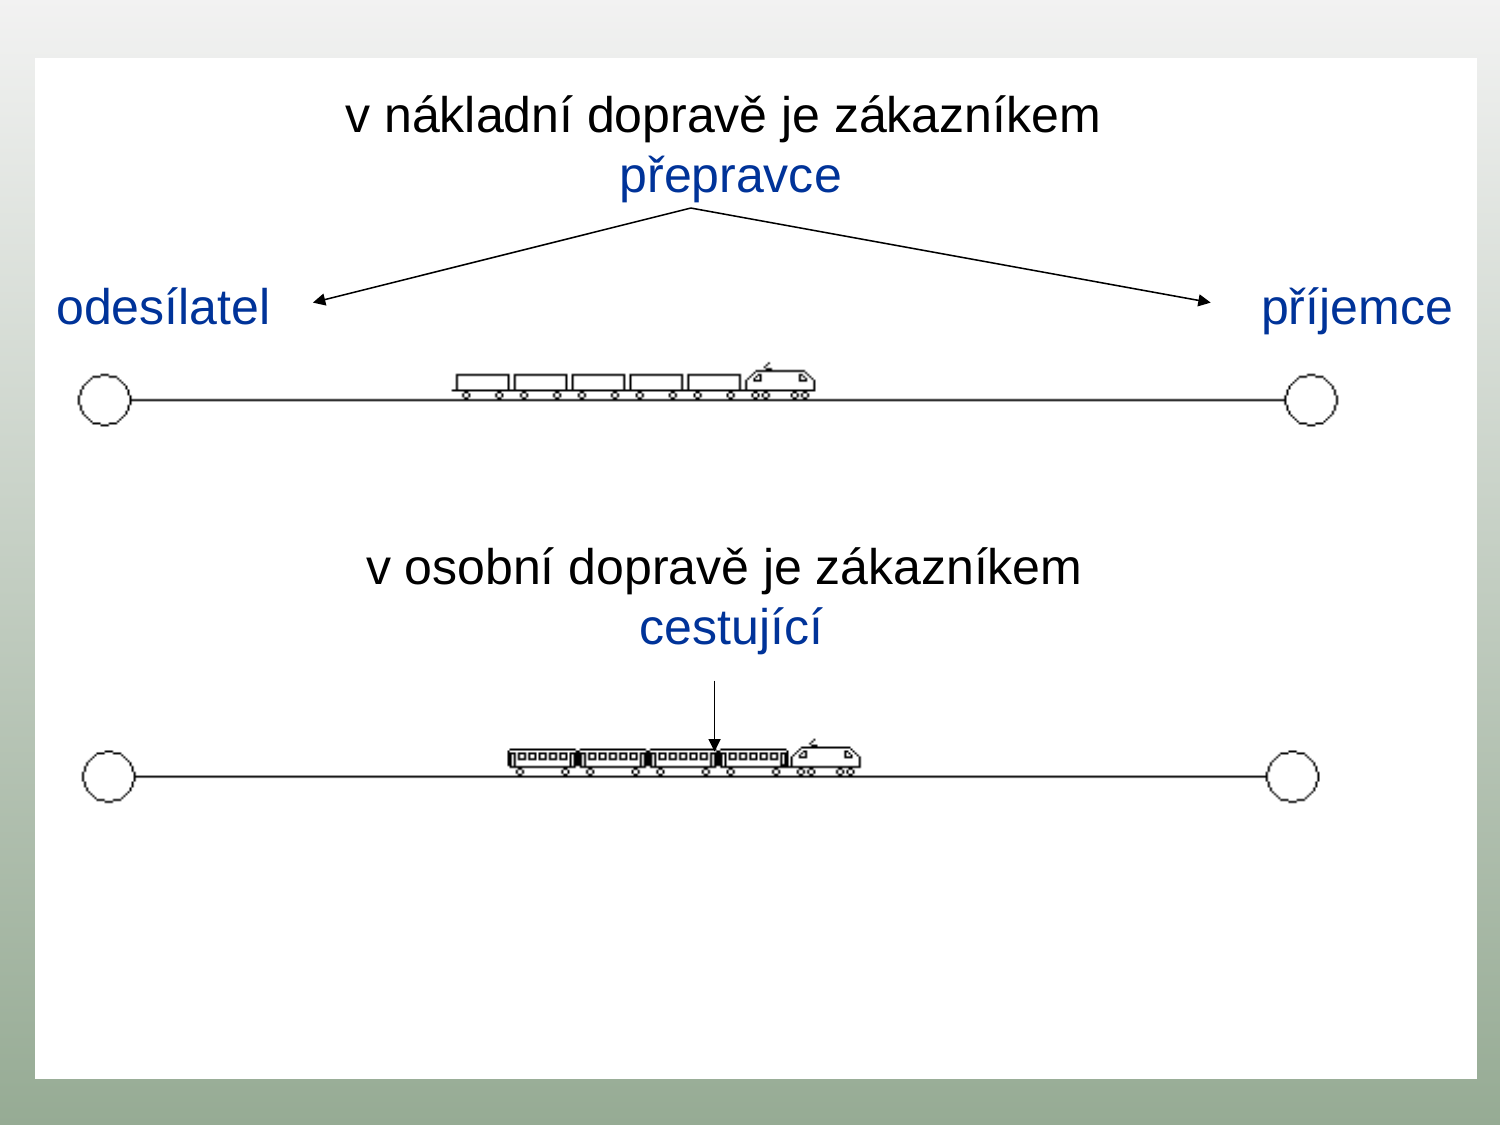

v nákladní dopravě je zákazníkem
přepravce
odesílatel
příjemce
v osobní dopravě je zákazníkem
cestující